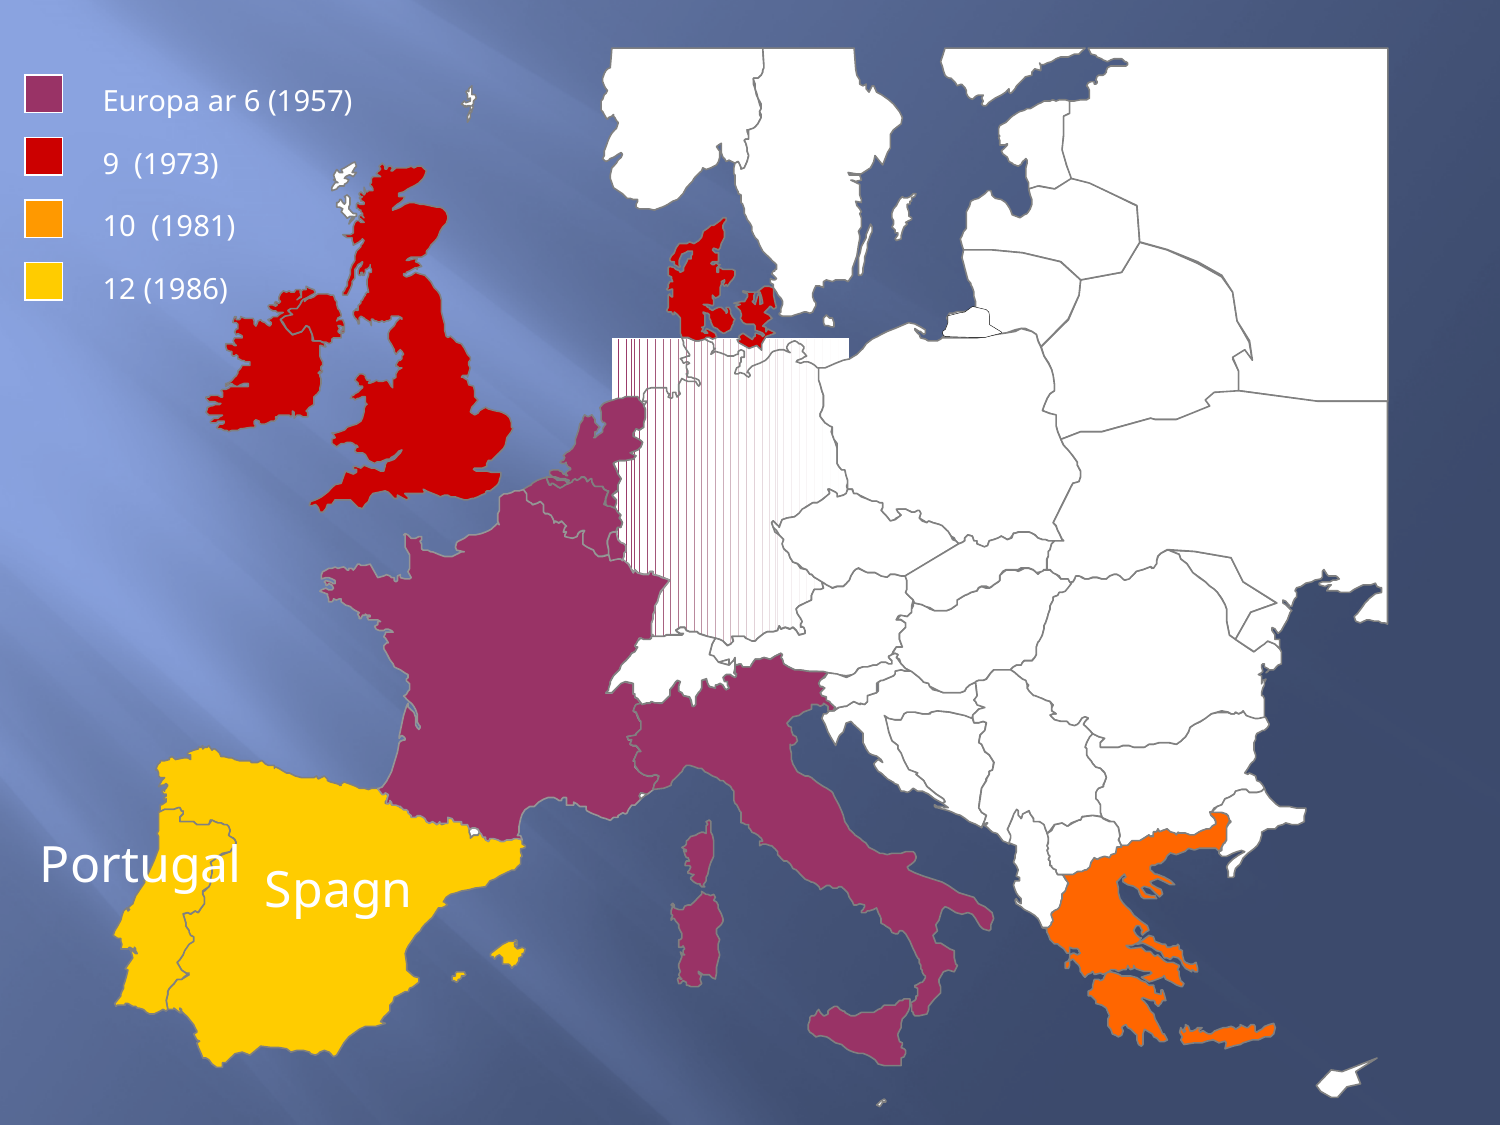

Europa ar 6 (1957)
9 (1973)
10 (1981)
12 (1986)
Portugal
Spagn